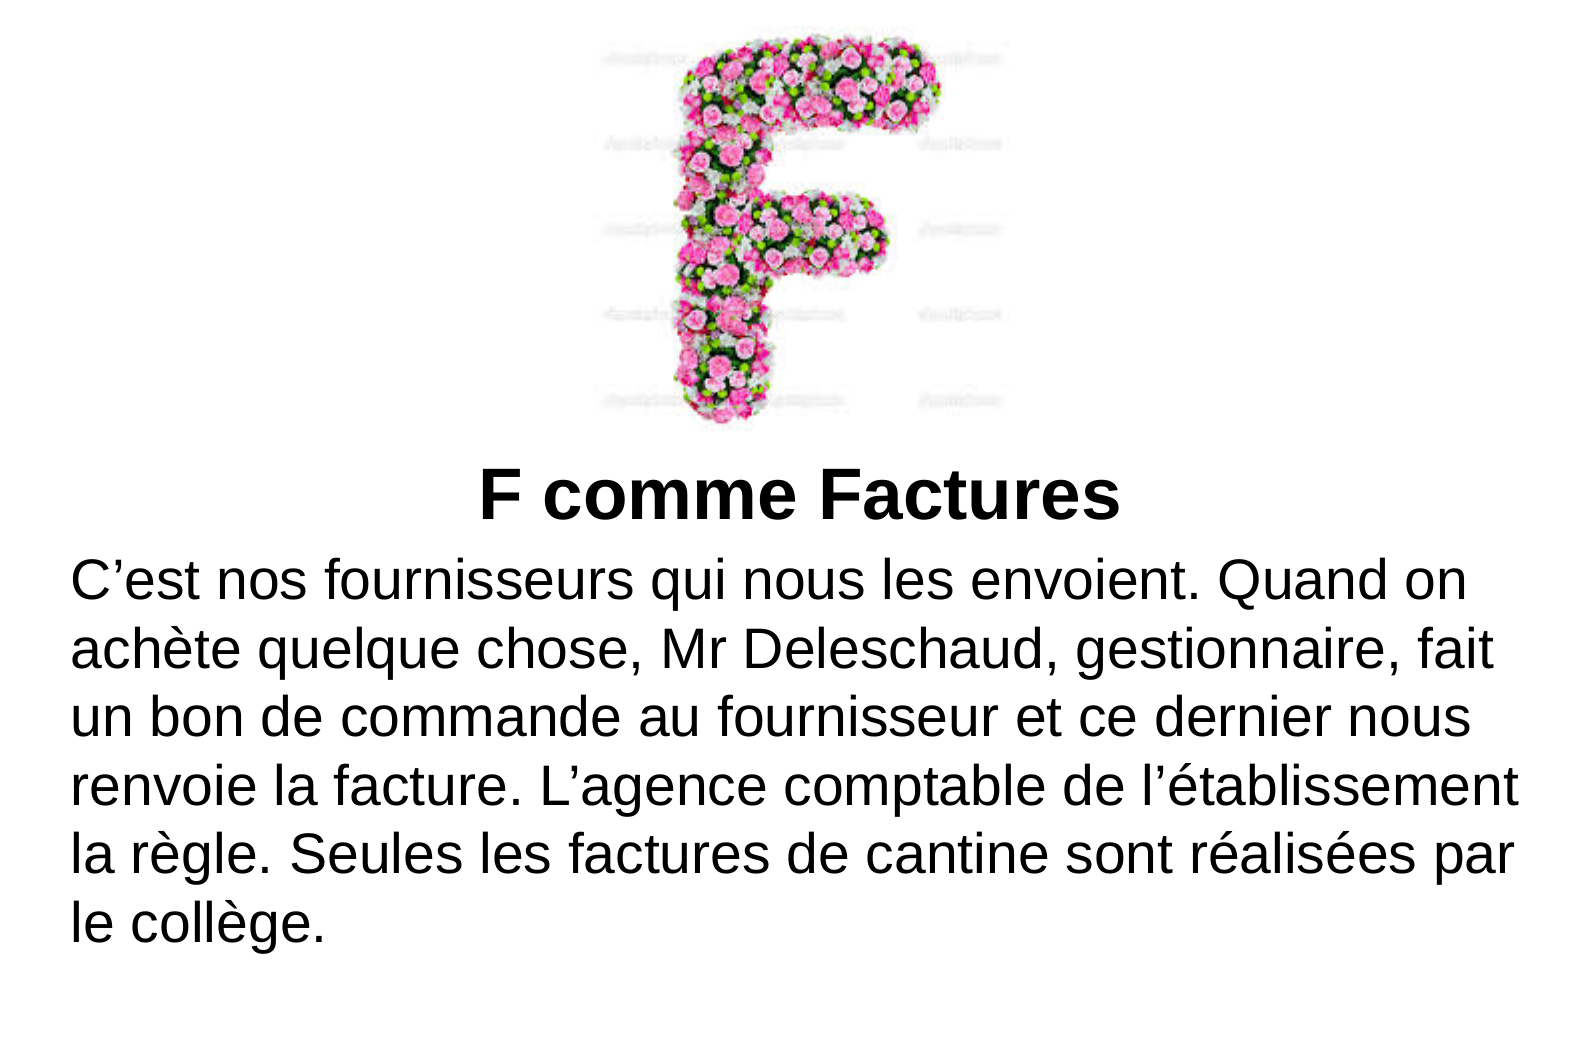

# F comme Factures
C’est nos fournisseurs qui nous les envoient. Quand on achète quelque chose, Mr Deleschaud, gestionnaire, fait un bon de commande au fournisseur et ce dernier nous renvoie la facture. L’agence comptable de l’établissement la règle. Seules les factures de cantine sont réalisées par le collège.